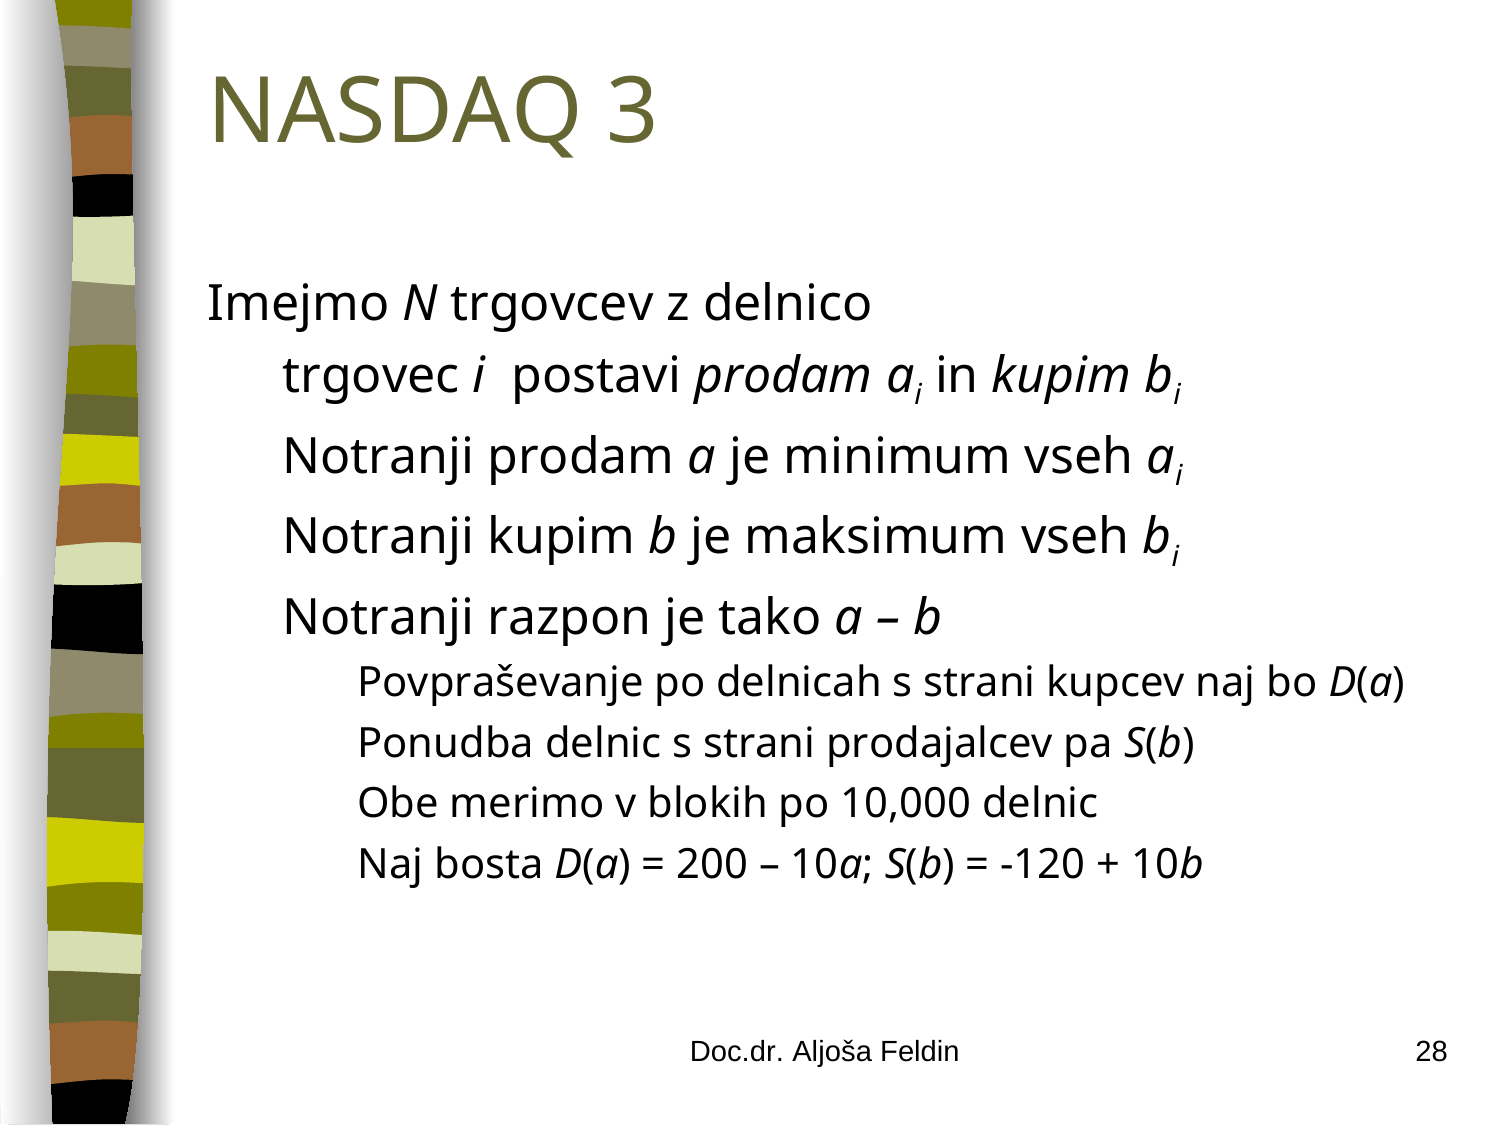

# NASDAQ 3
Imejmo N trgovcev z delnico
trgovec i postavi prodam ai in kupim bi
Notranji prodam a je minimum vseh ai
Notranji kupim b je maksimum vseh bi
Notranji razpon je tako a – b
Povpraševanje po delnicah s strani kupcev naj bo D(a)
Ponudba delnic s strani prodajalcev pa S(b)
Obe merimo v blokih po 10,000 delnic
Naj bosta D(a) = 200 – 10a; S(b) = -120 + 10b
Doc.dr. Aljoša Feldin